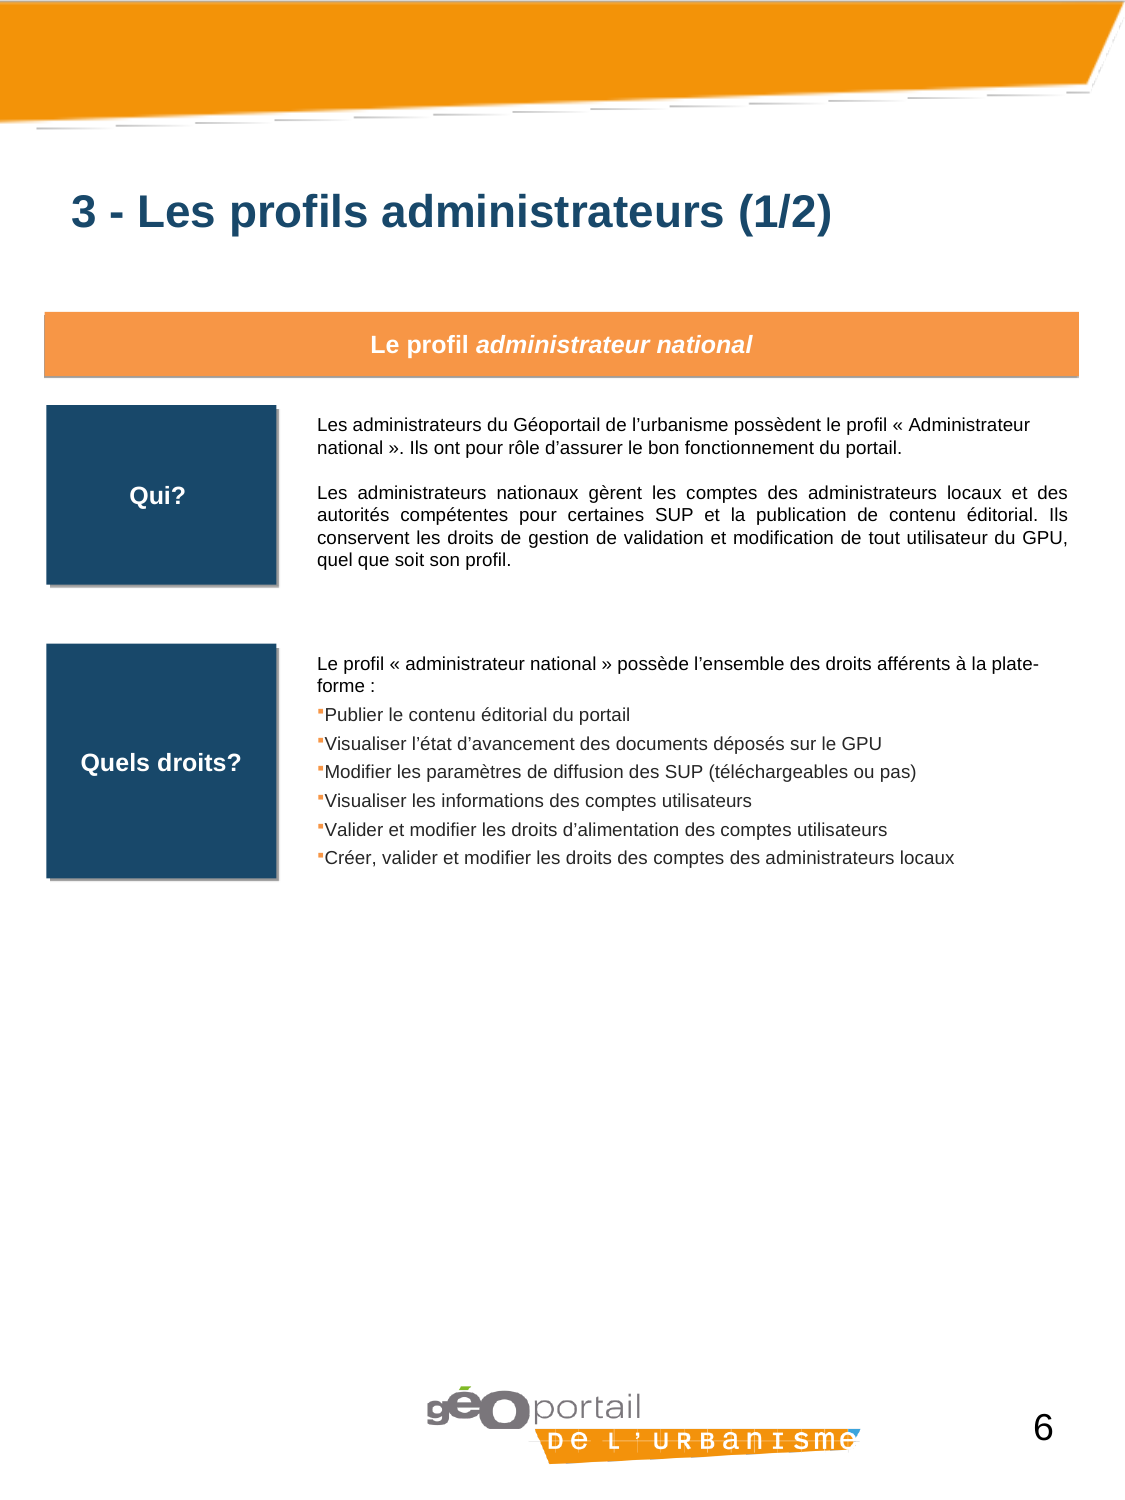

# 3 - Les profils administrateurs (1/2)
Le profil administrateur national
Qui?
Les administrateurs du Géoportail de l’urbanisme possèdent le profil « Administrateur national ». Ils ont pour rôle d’assurer le bon fonctionnement du portail.
Les administrateurs nationaux gèrent les comptes des administrateurs locaux et des autorités compétentes pour certaines SUP et la publication de contenu éditorial. Ils conservent les droits de gestion de validation et modification de tout utilisateur du GPU, quel que soit son profil.
Quels droits?
Le profil « administrateur national » possède l’ensemble des droits afférents à la plate-forme :
Publier le contenu éditorial du portail
Visualiser l’état d’avancement des documents déposés sur le GPU
Modifier les paramètres de diffusion des SUP (téléchargeables ou pas)
Visualiser les informations des comptes utilisateurs
Valider et modifier les droits d’alimentation des comptes utilisateurs
Créer, valider et modifier les droits des comptes des administrateurs locaux